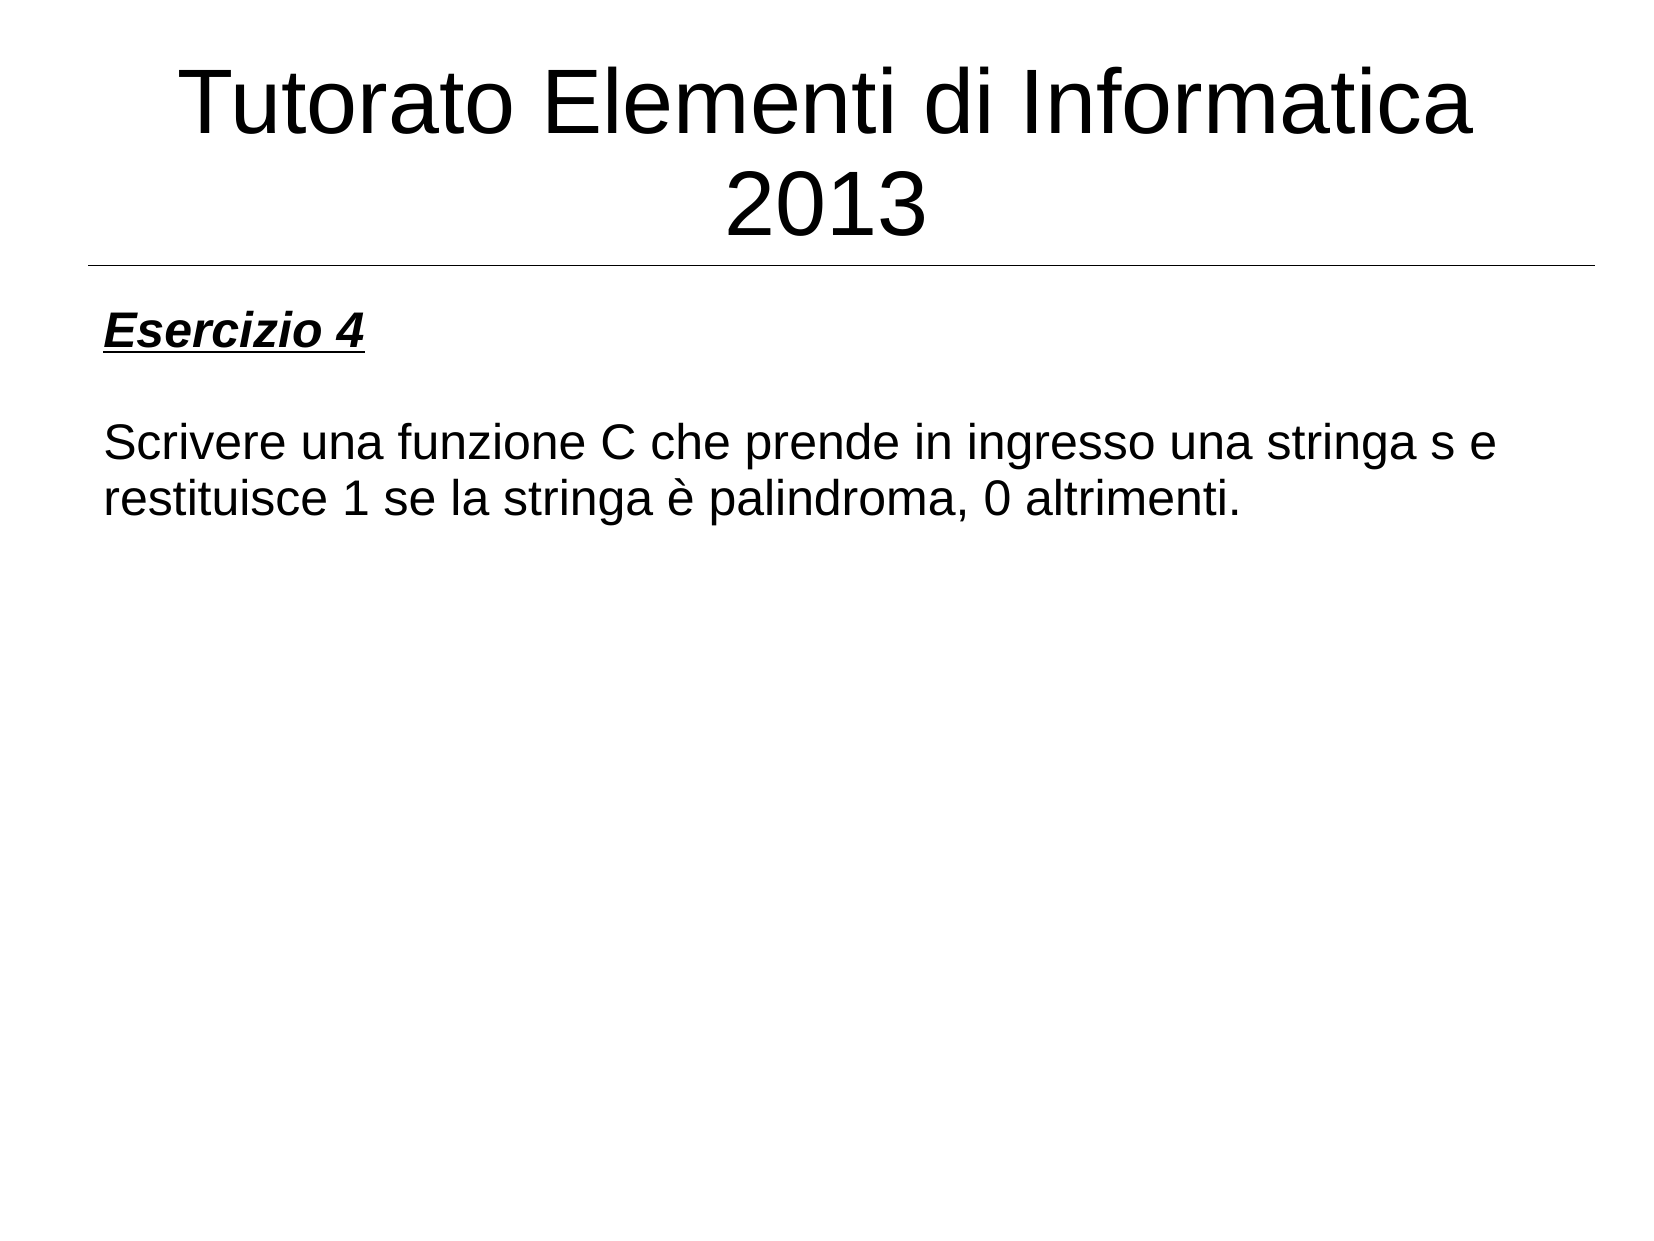

# Tutorato Elementi di Informatica 2013
Esercizio 4
Scrivere una funzione C che prende in ingresso una stringa s e restituisce 1 se la stringa è palindroma, 0 altrimenti.